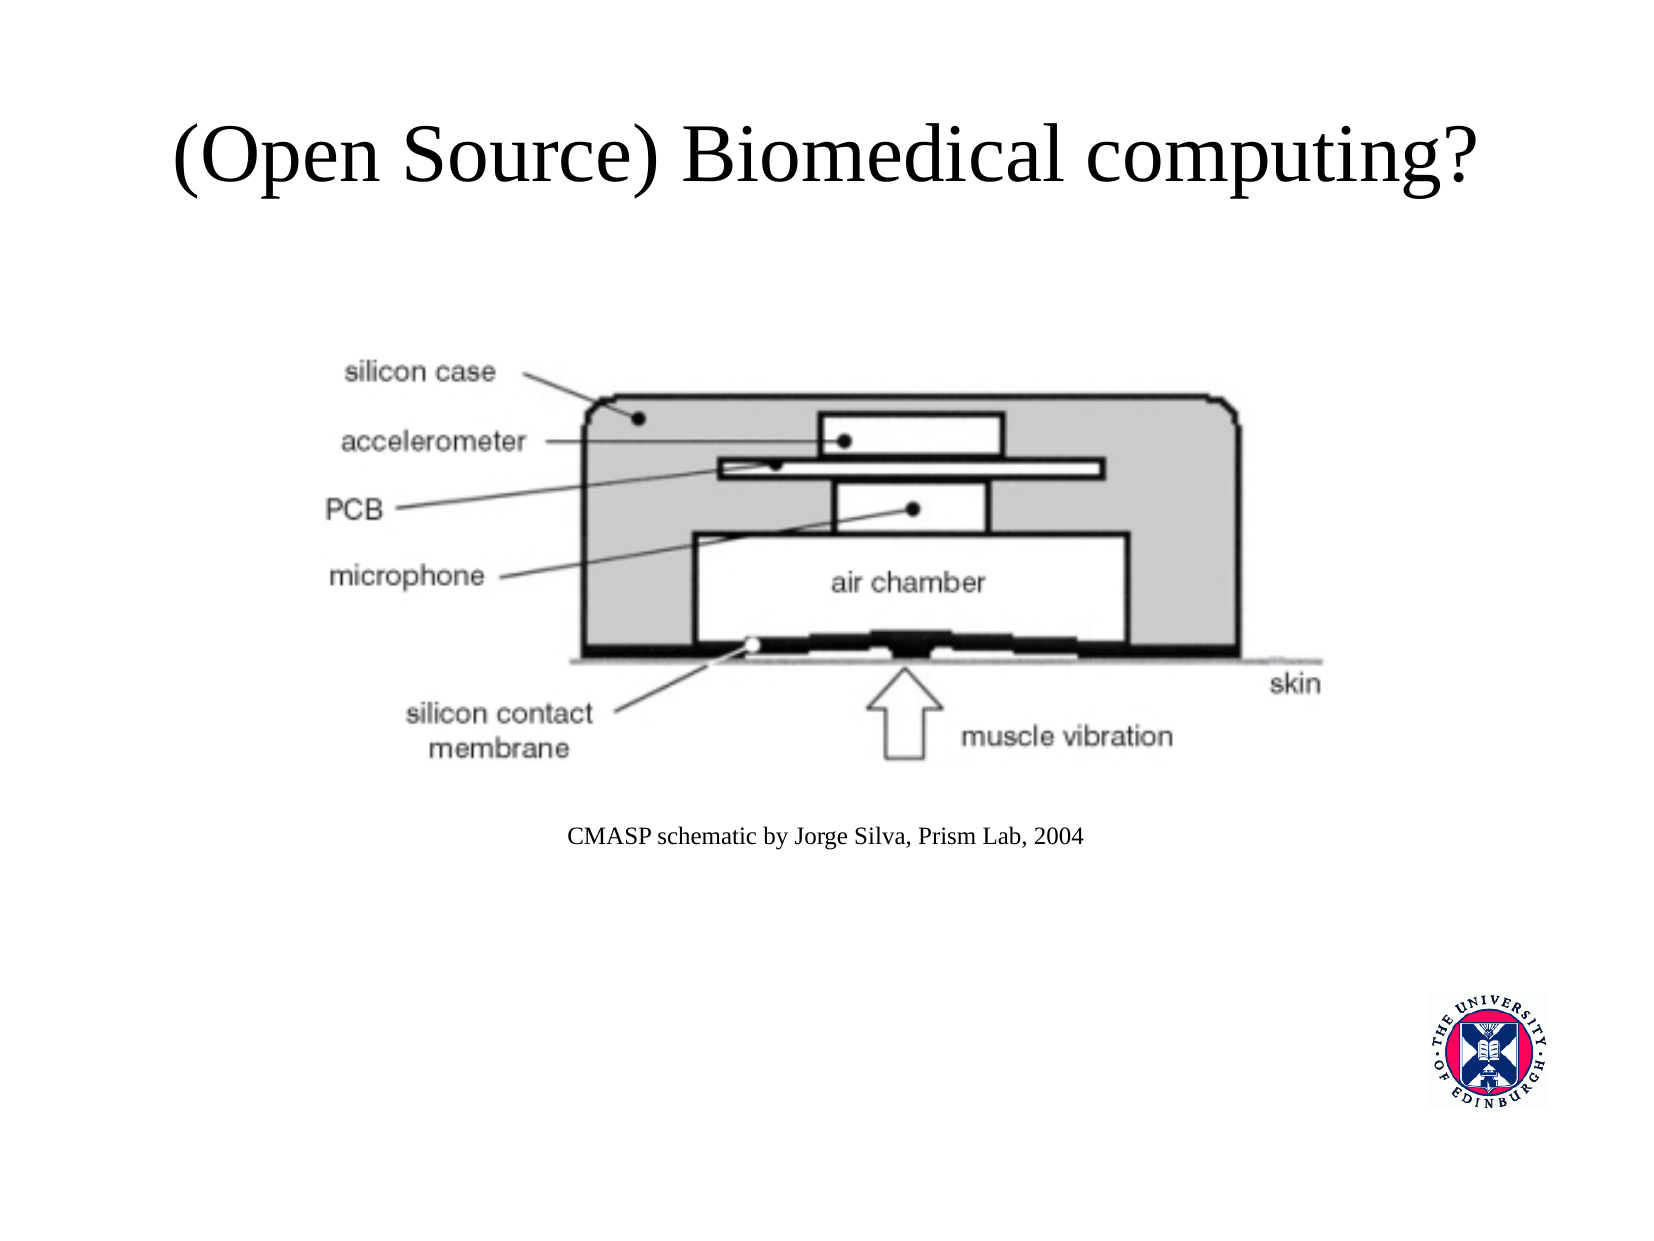

# (Open Source) Biomedical computing?
CMASP schematic by Jorge Silva, Prism Lab, 2004